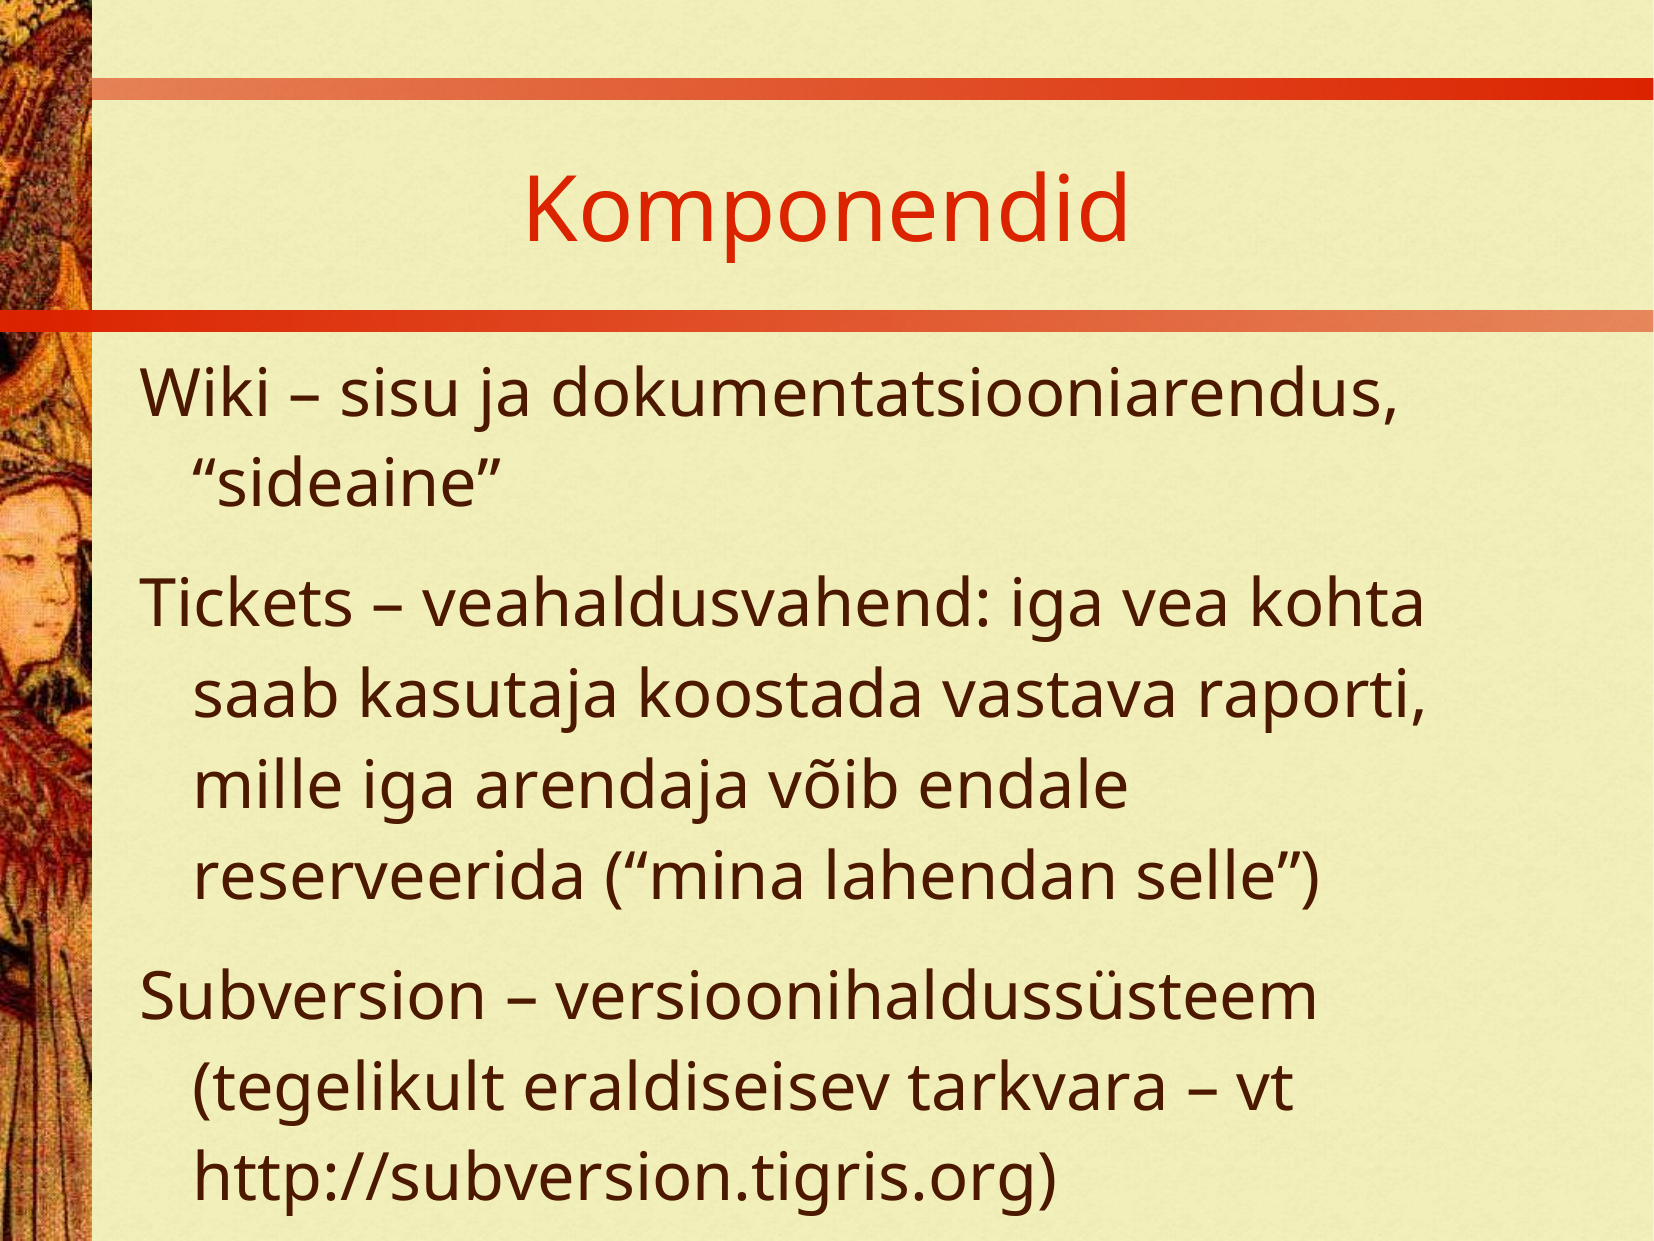

# Komponendid
Wiki – sisu ja dokumentatsiooniarendus, “sideaine”
Tickets – veahaldusvahend: iga vea kohta saab kasutaja koostada vastava raporti, mille iga arendaja võib endale reserveerida (“mina lahendan selle”)
Subversion – versioonihaldussüsteem (tegelikult eraldiseisev tarkvara – vt http://subversion.tigris.org)